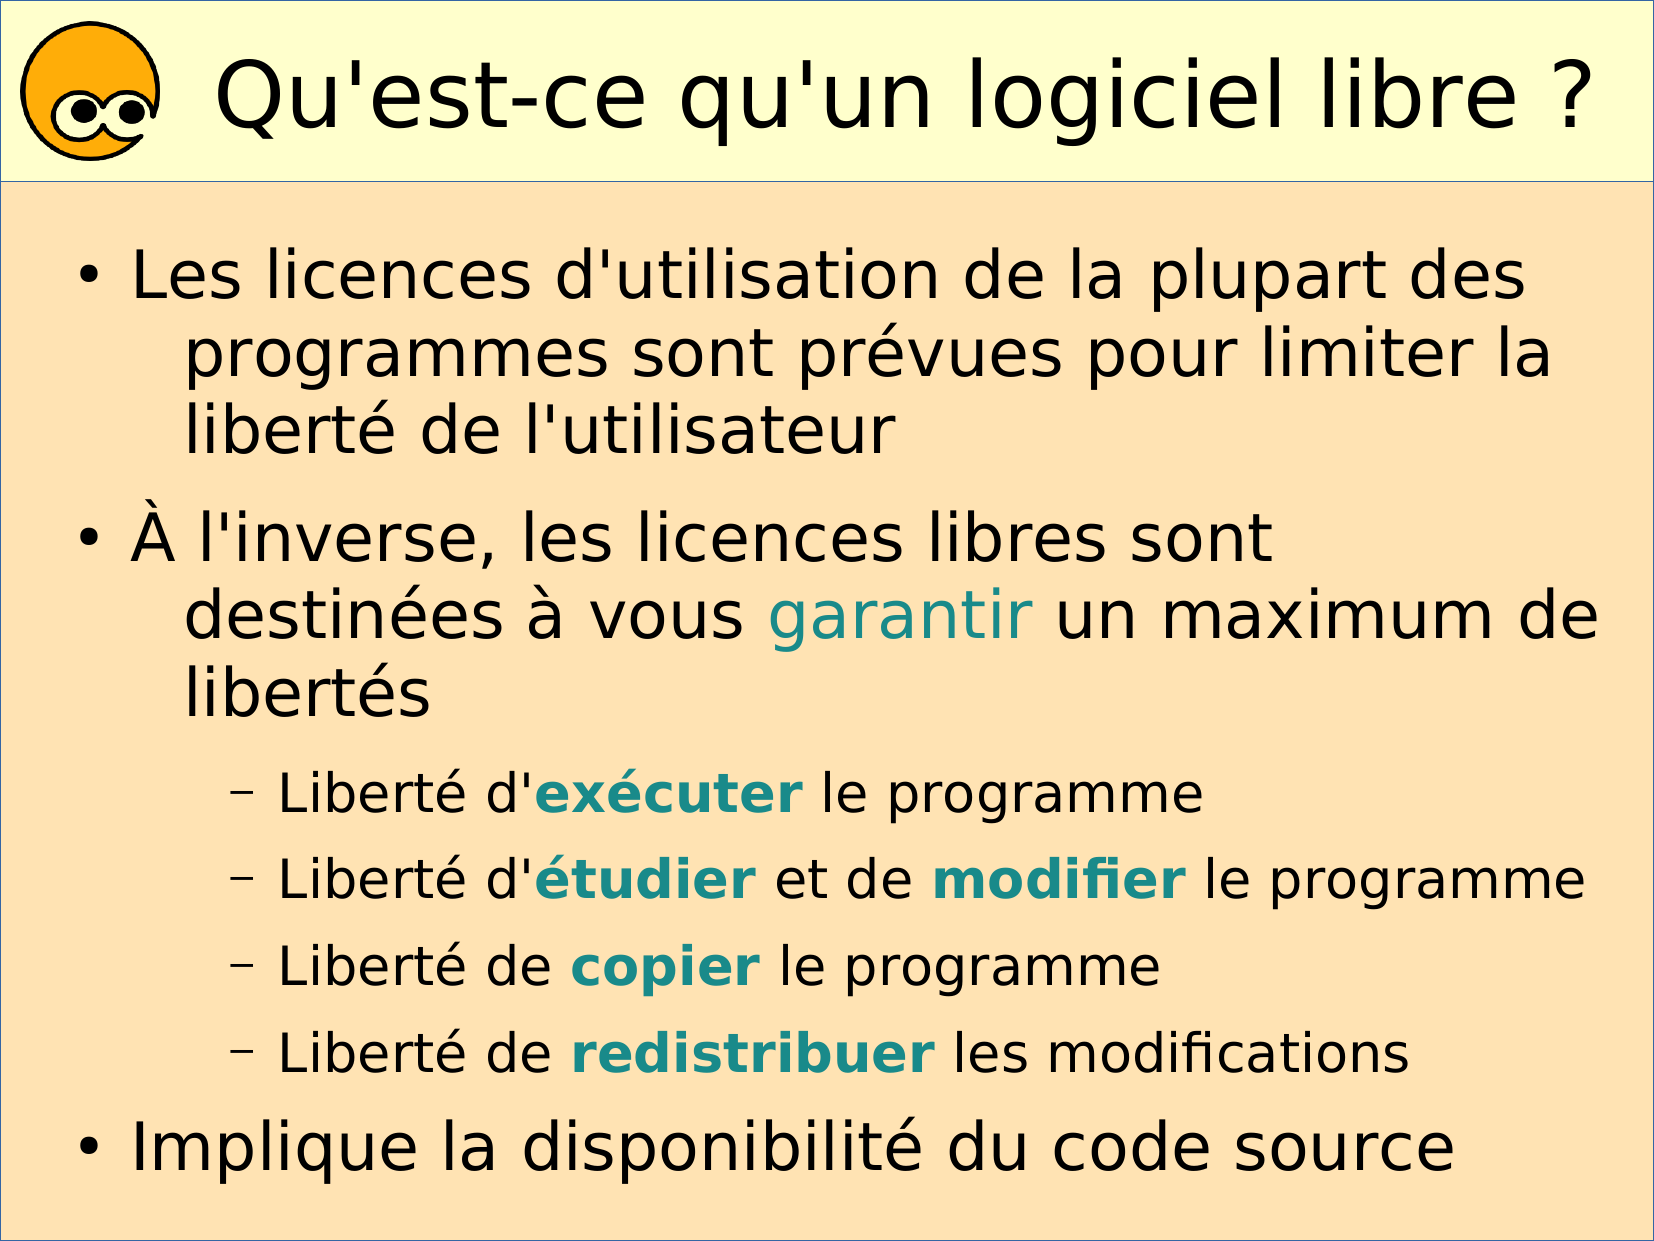

# Qu'est-ce qu'un logiciel libre ?
Les licences d'utilisation de la plupart des programmes sont prévues pour limiter la liberté de l'utilisateur
À l'inverse, les licences libres sont destinées à vous garantir un maximum de libertés
Liberté d'exécuter le programme
Liberté d'étudier et de modifier le programme
Liberté de copier le programme
Liberté de redistribuer les modifications
Implique la disponibilité du code source